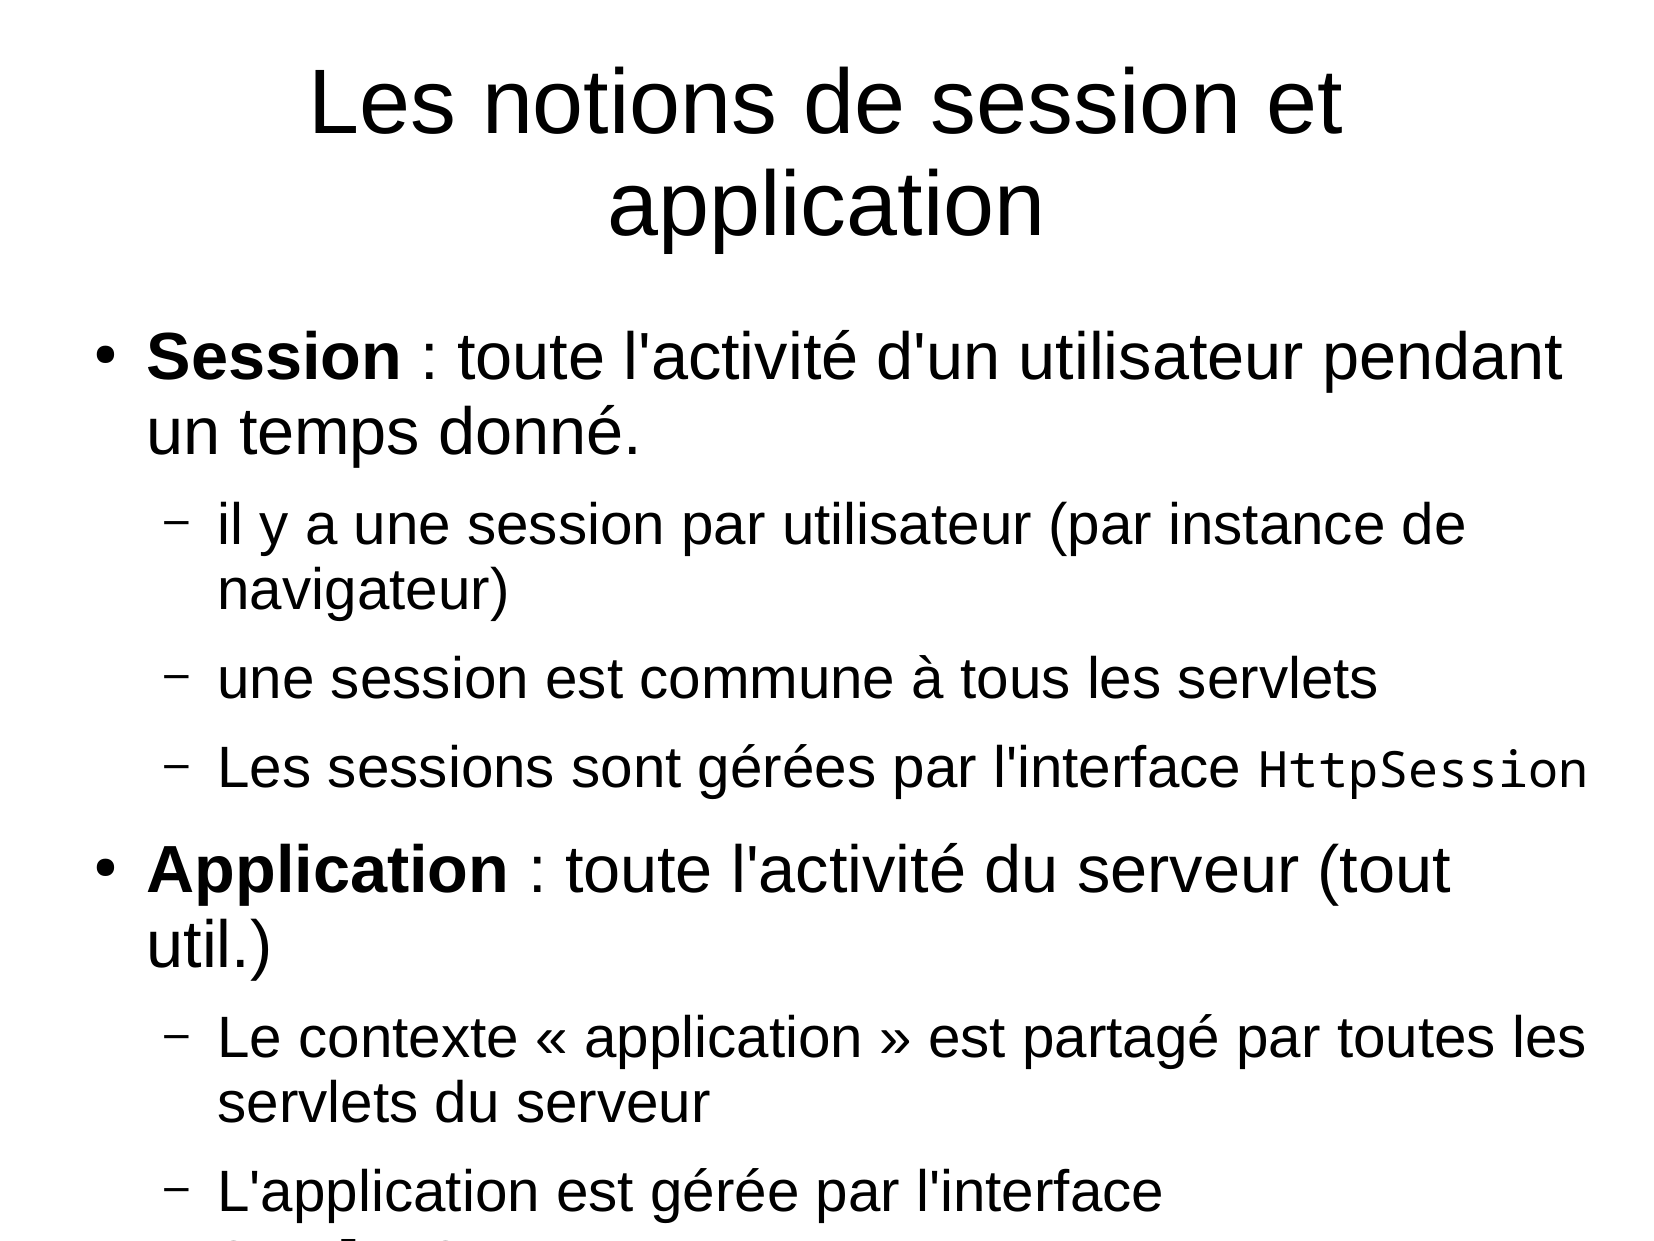

# Les notions de session et application
Session : toute l'activité d'un utilisateur pendant un temps donné.
il y a une session par utilisateur (par instance de navigateur)
une session est commune à tous les servlets
Les sessions sont gérées par l'interface HttpSession
Application : toute l'activité du serveur (tout util.)
Le contexte « application » est partagé par toutes les servlets du serveur
L'application est gérée par l'interface ServletContext